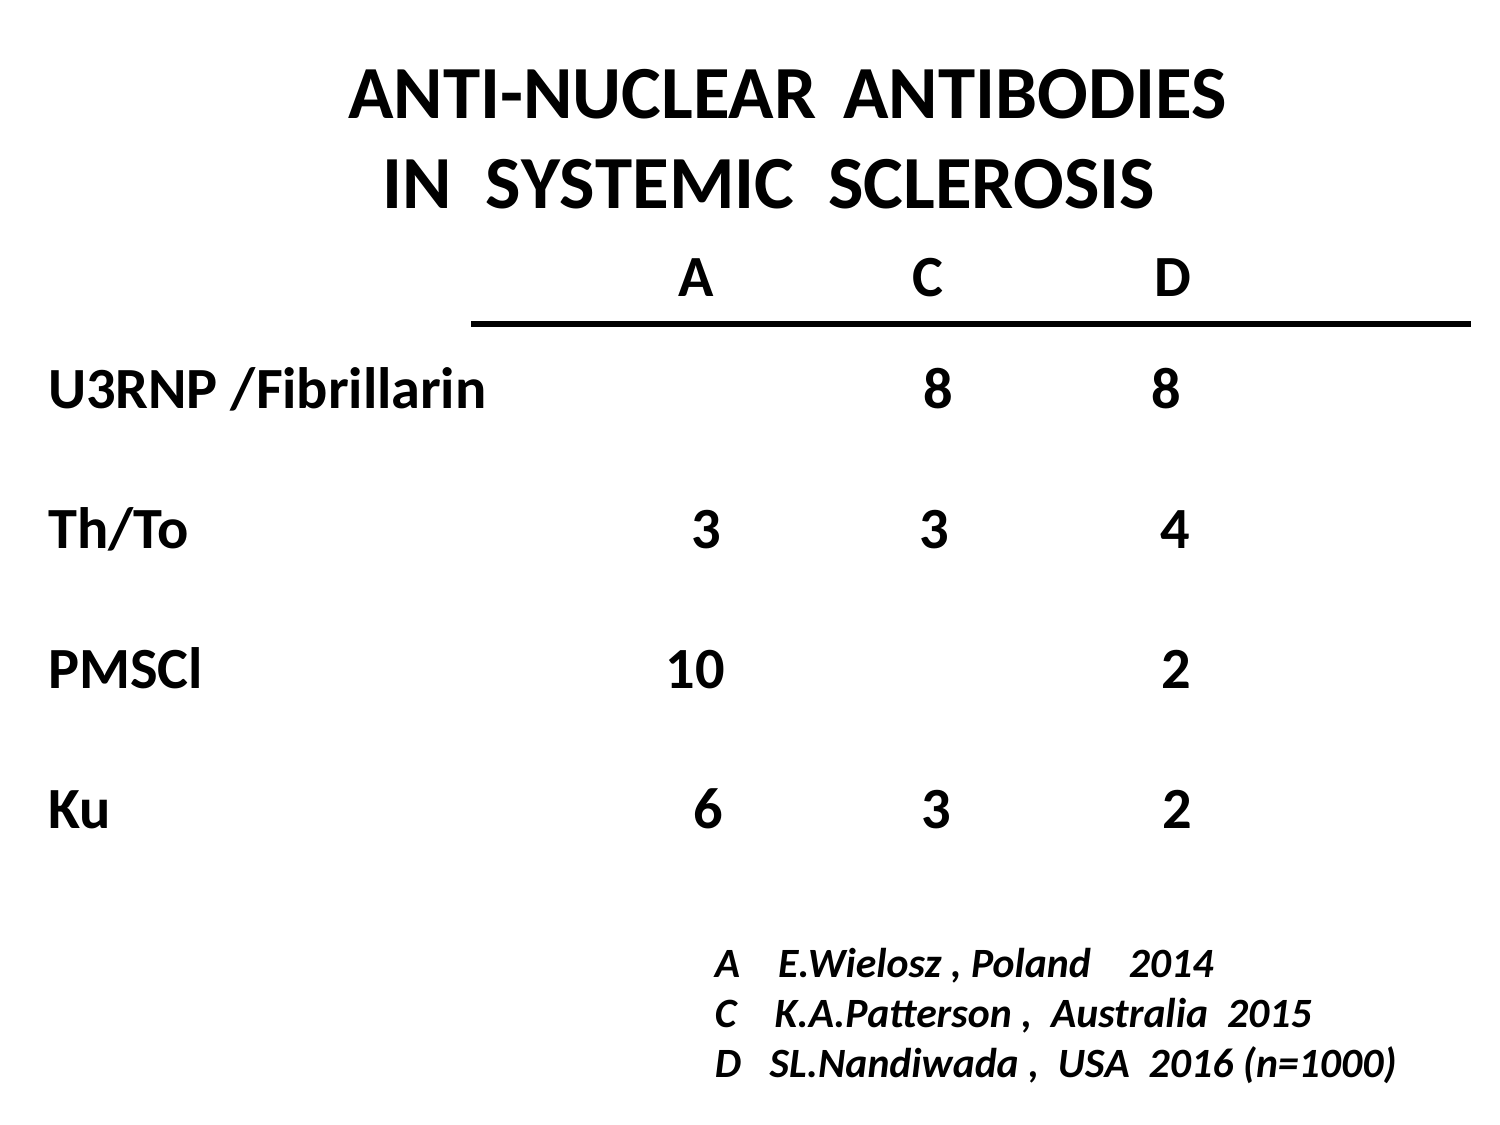

ANTI-NUCLEAR ANTIBODIES
 IN SYSTEMIC SCLEROSIS
 A C D
U3RNP /Fibrillarin 8 8
Th/To 3 3 4
PMSCl 10 2
Ku 6 3 2
A E.Wielosz , Poland 2014
C K.A.Patterson , Australia 2015
D SL.Nandiwada , USA 2016 (n=1000)